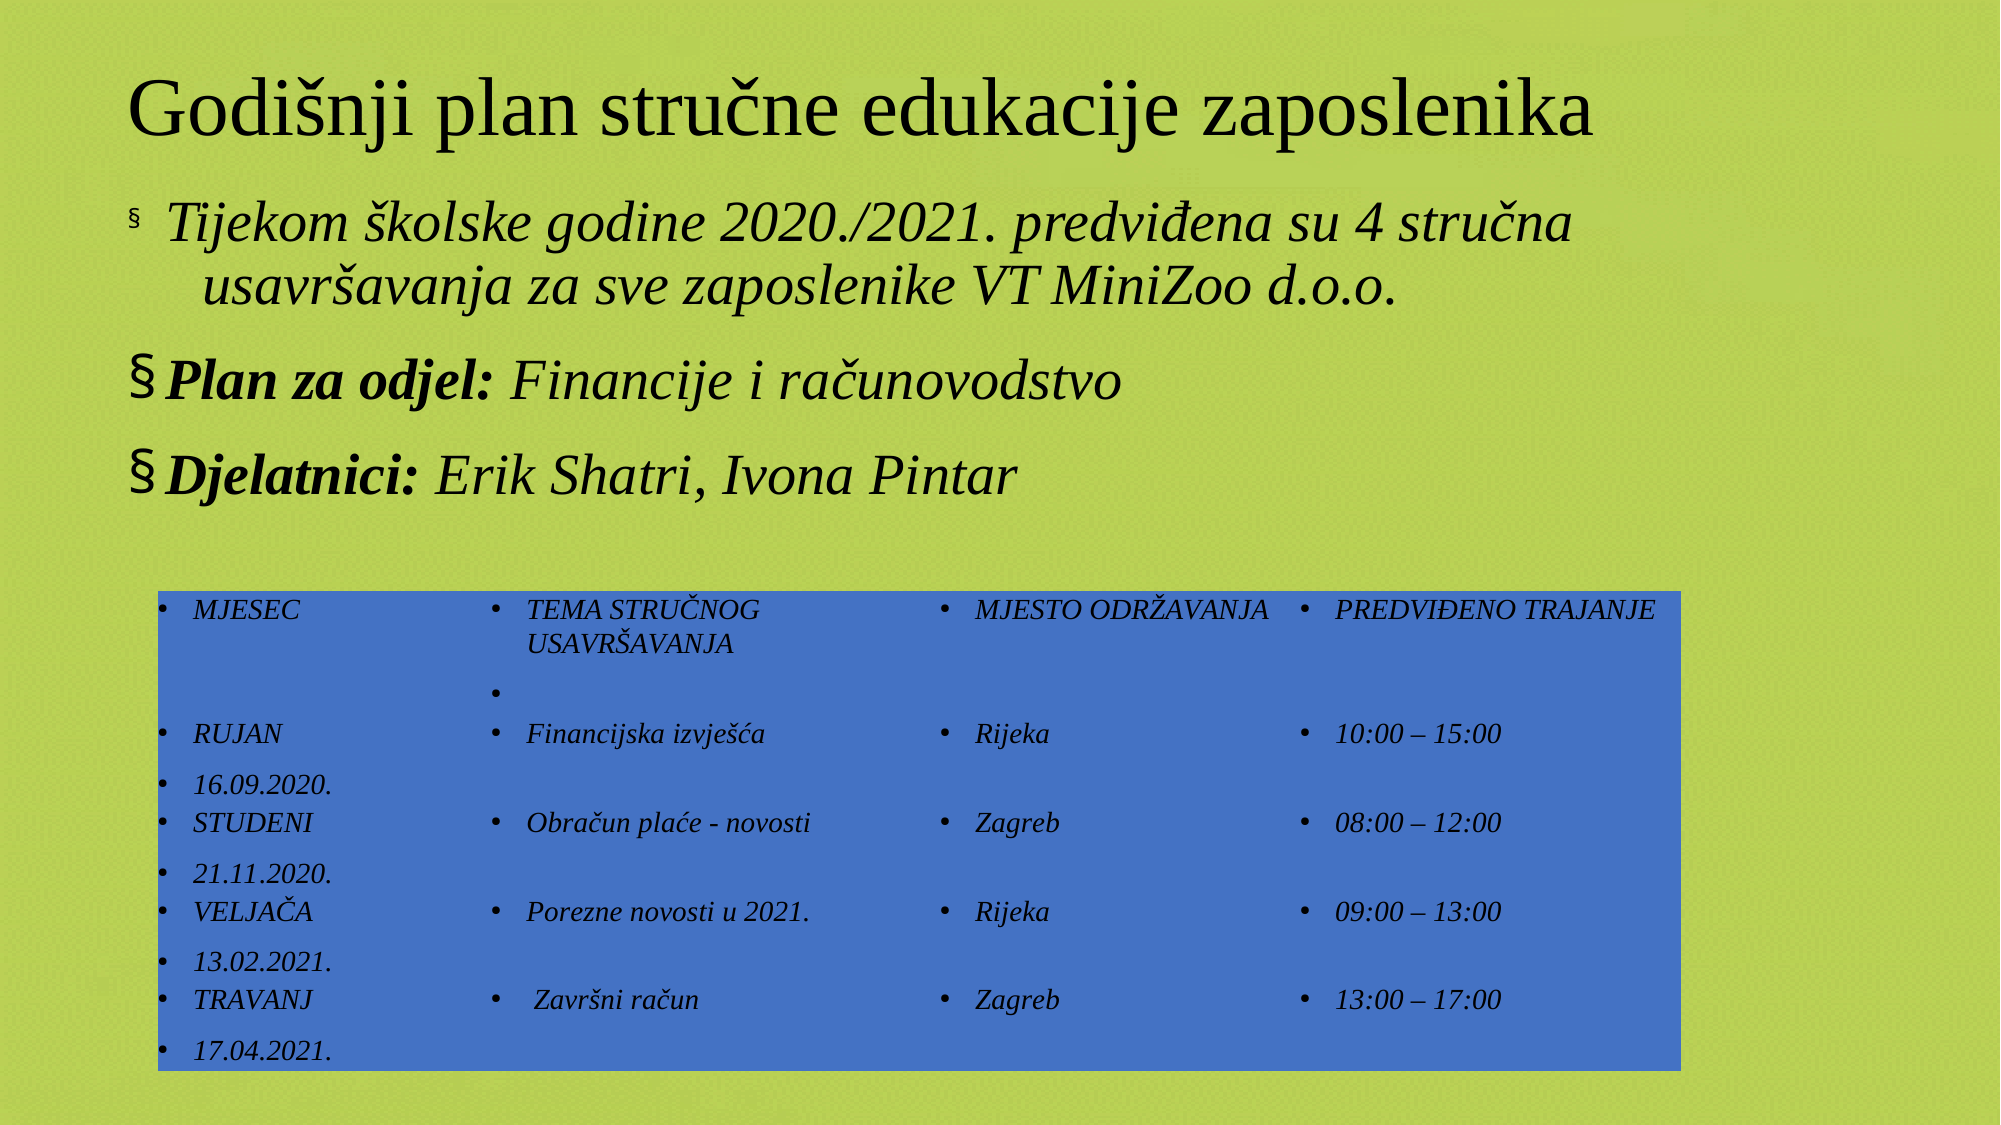

# Godišnji plan stručne edukacije zaposlenika
Tijekom školske godine 2020./2021. predviđena su 4 stručna usavršavanja za sve zaposlenike VT MiniZoo d.o.o.
Plan za odjel: Financije i računovodstvo
Djelatnici: Erik Shatri, Ivona Pintar
| MJESEC | TEMA STRUČNOG USAVRŠAVANJA | MJESTO ODRŽAVANJA | PREDVIĐENO TRAJANJE |
| --- | --- | --- | --- |
| RUJAN 16.09.2020. | Financijska izvješća | Rijeka | 10:00 – 15:00 |
| STUDENI 21.11.2020. | Obračun plaće - novosti | Zagreb | 08:00 – 12:00 |
| VELJAČA 13.02.2021. | Porezne novosti u 2021. | Rijeka | 09:00 – 13:00 |
| TRAVANJ 17.04.2021. | Završni račun | Zagreb | 13:00 – 17:00 |